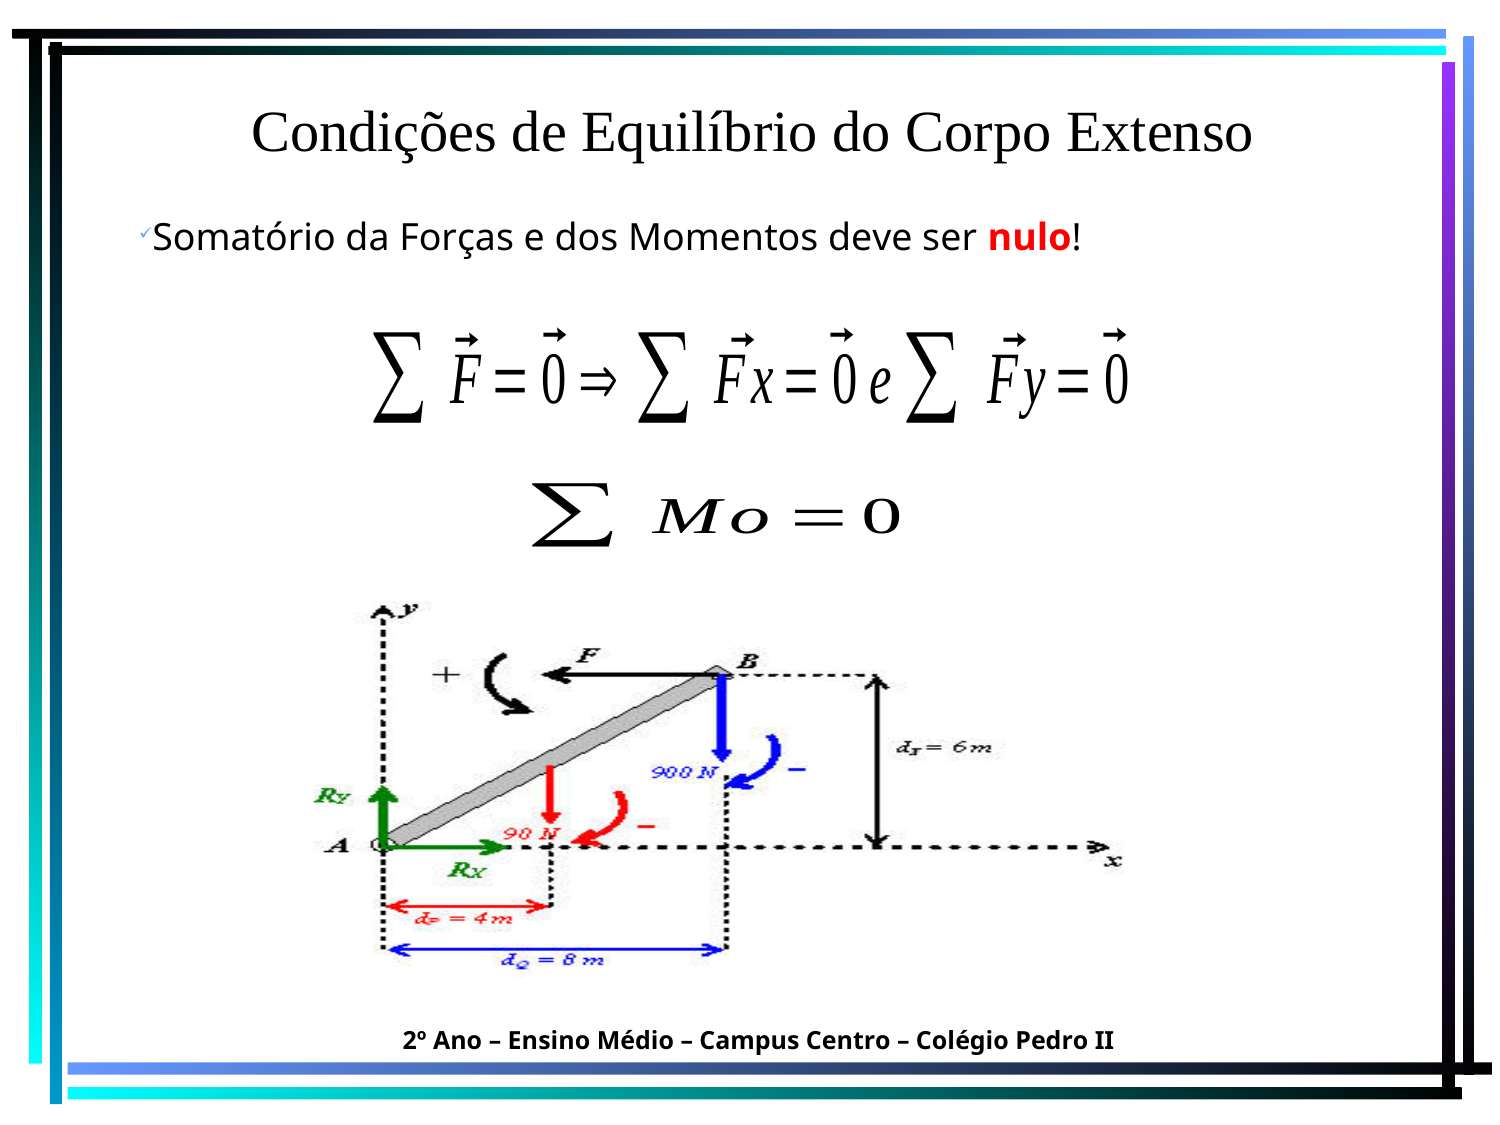

# Condições de Equilíbrio do Corpo Extenso
Somatório da Forças e dos Momentos deve ser nulo!
2º Ano – Ensino Médio – Campus Centro – Colégio Pedro II